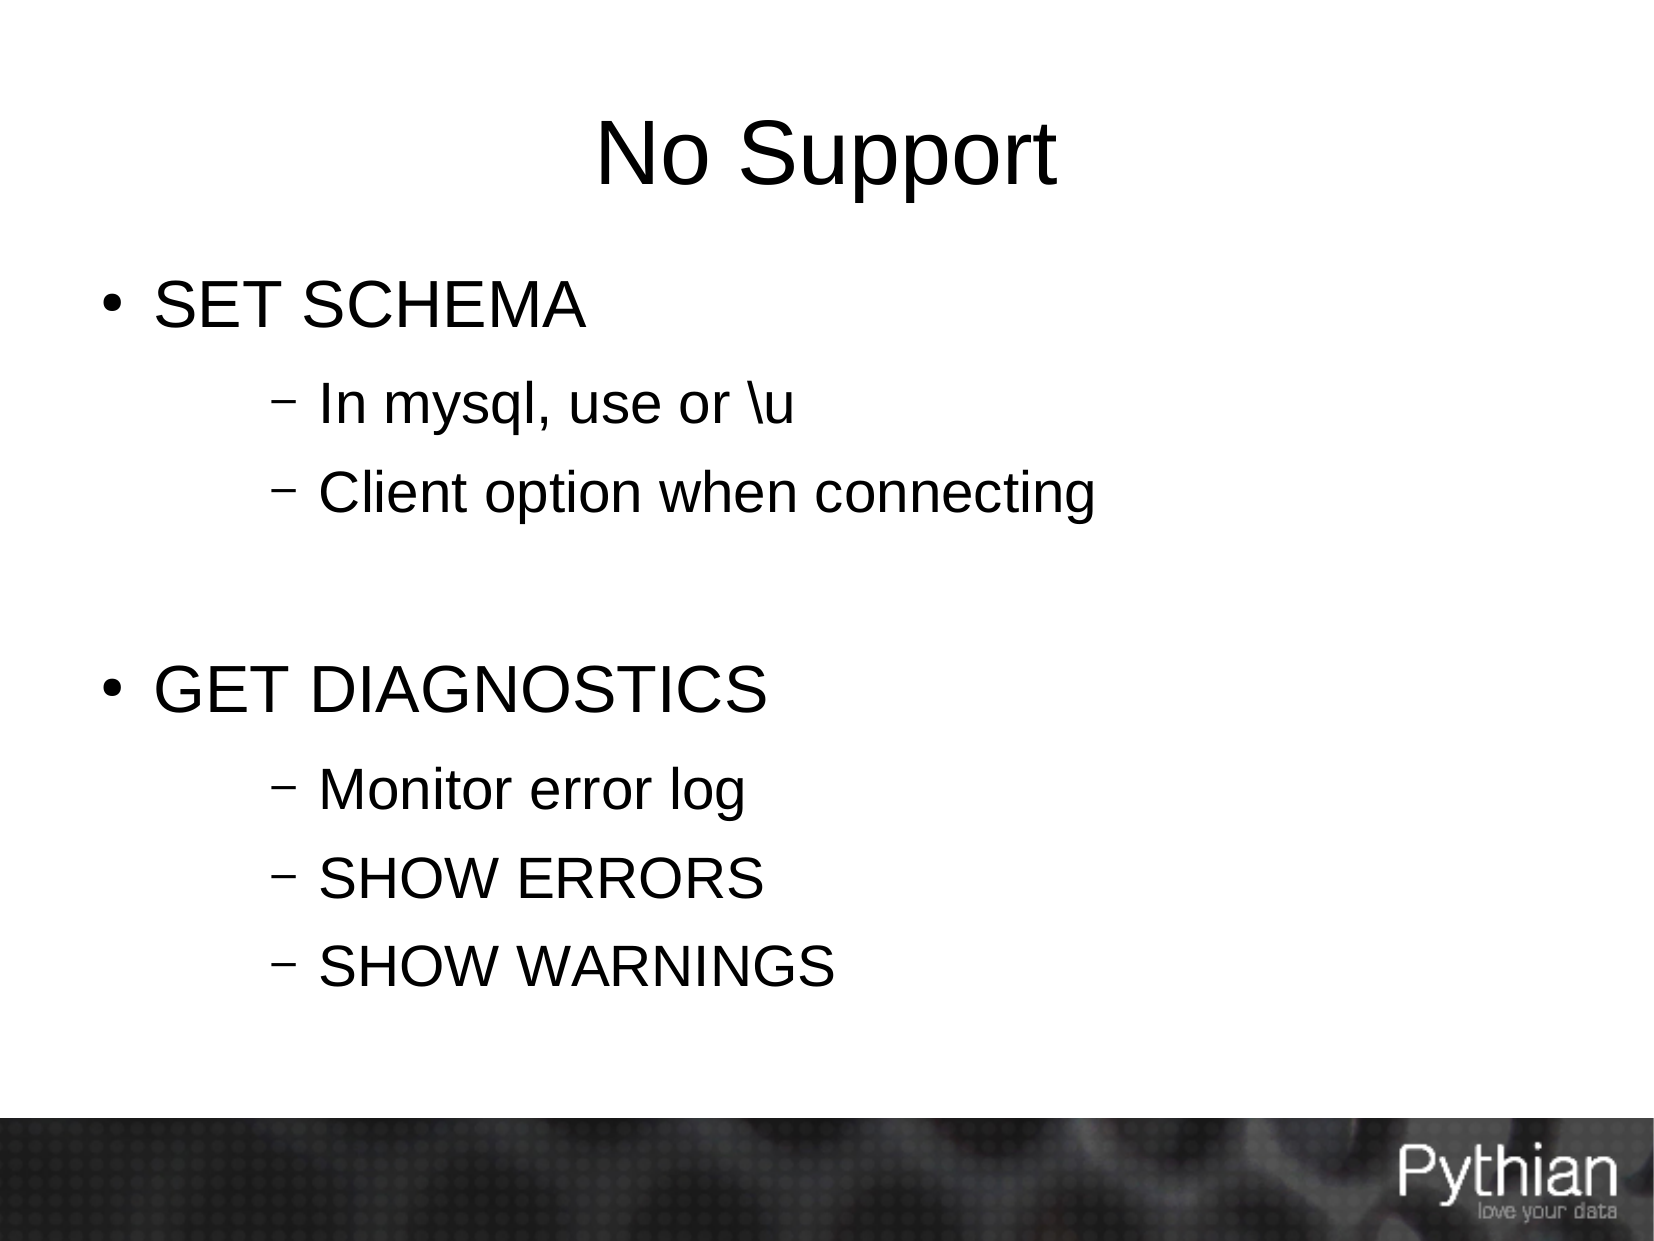

# No Support
SET SCHEMA
In mysql, use or \u
Client option when connecting
GET DIAGNOSTICS
Monitor error log
SHOW ERRORS
SHOW WARNINGS